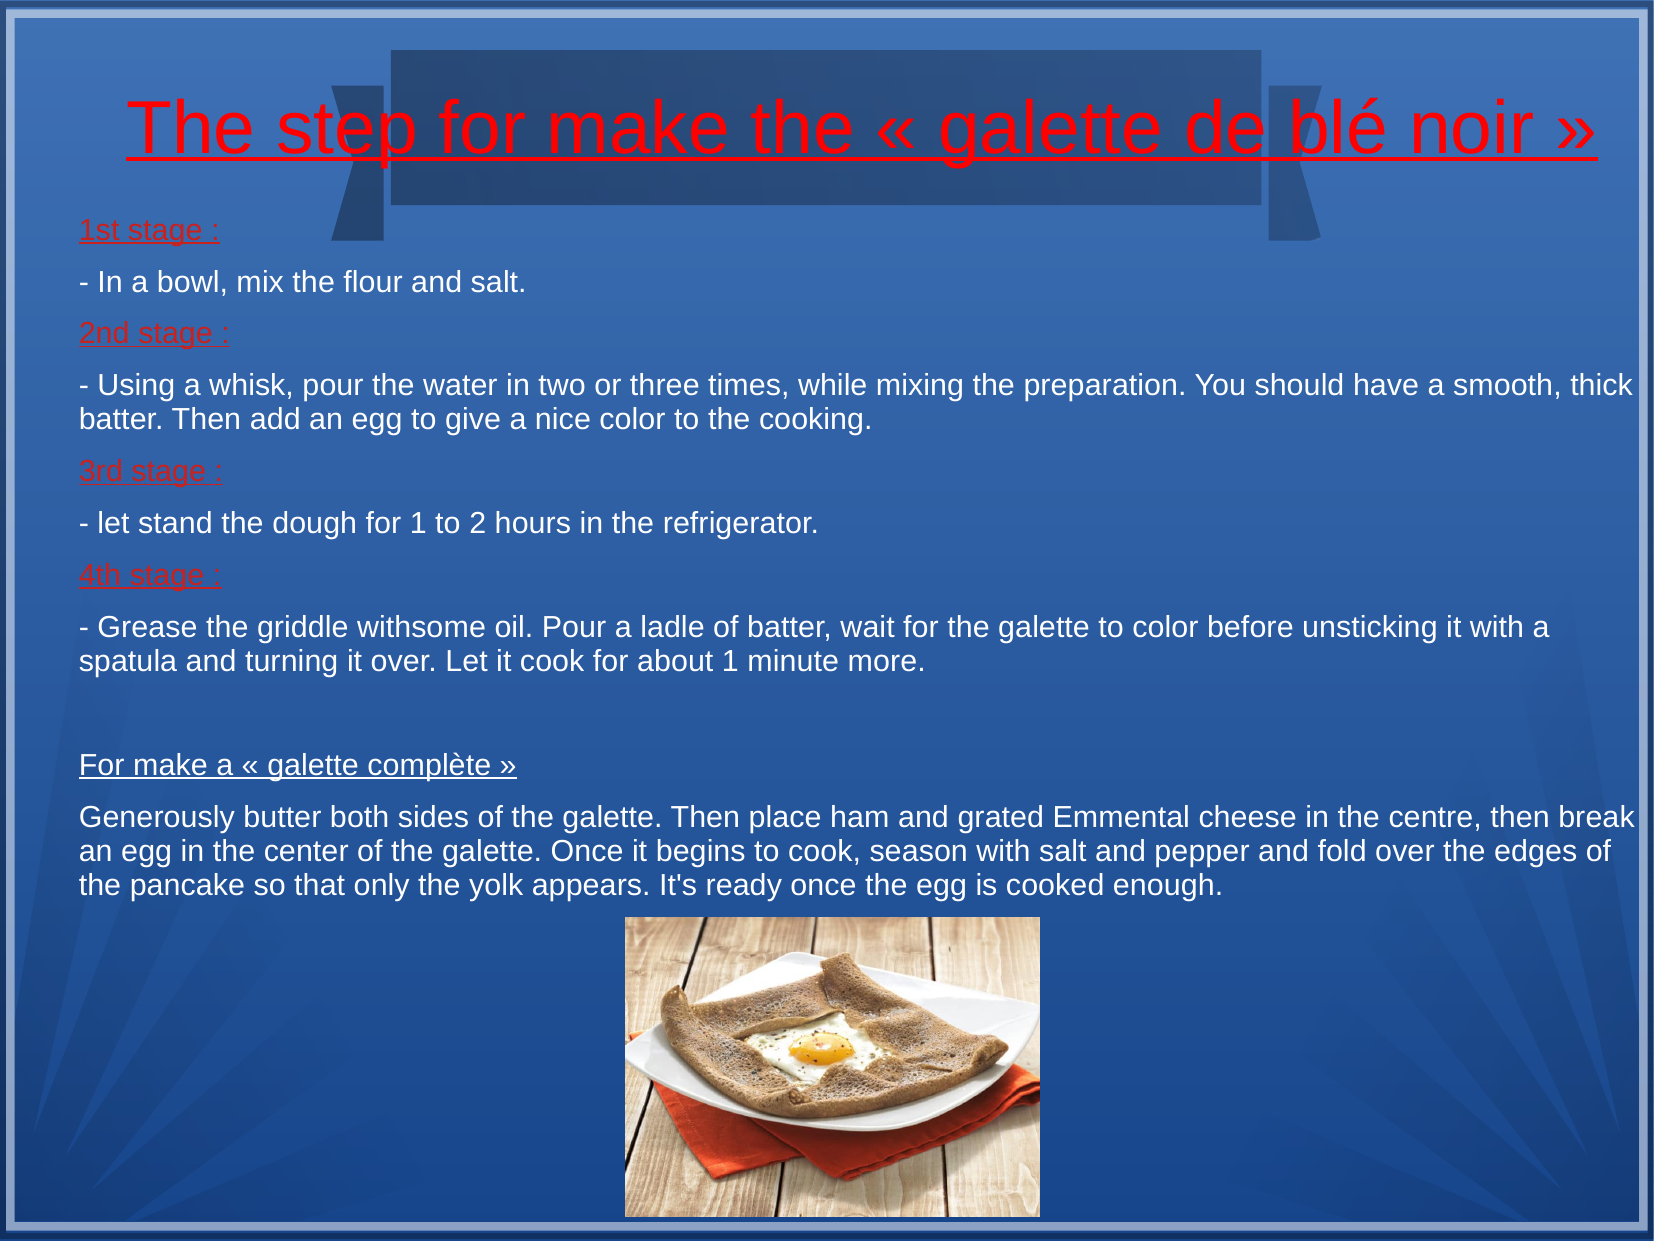

# The step for make the « galette de blé noir »
1st stage :
- In a bowl, mix the flour and salt.
2nd stage :
- Using a whisk, pour the water in two or three times, while mixing the preparation. You should have a smooth, thick batter. Then add an egg to give a nice color to the cooking.
3rd stage :
- let stand the dough for 1 to 2 hours in the refrigerator.
4th stage :
- Grease the griddle withsome oil. Pour a ladle of batter, wait for the galette to color before unsticking it with a spatula and turning it over. Let it cook for about 1 minute more.
For make a « galette complète »
Generously butter both sides of the galette. Then place ham and grated Emmental cheese in the centre, then break an egg in the center of the galette. Once it begins to cook, season with salt and pepper and fold over the edges of the pancake so that only the yolk appears. It's ready once the egg is cooked enough.